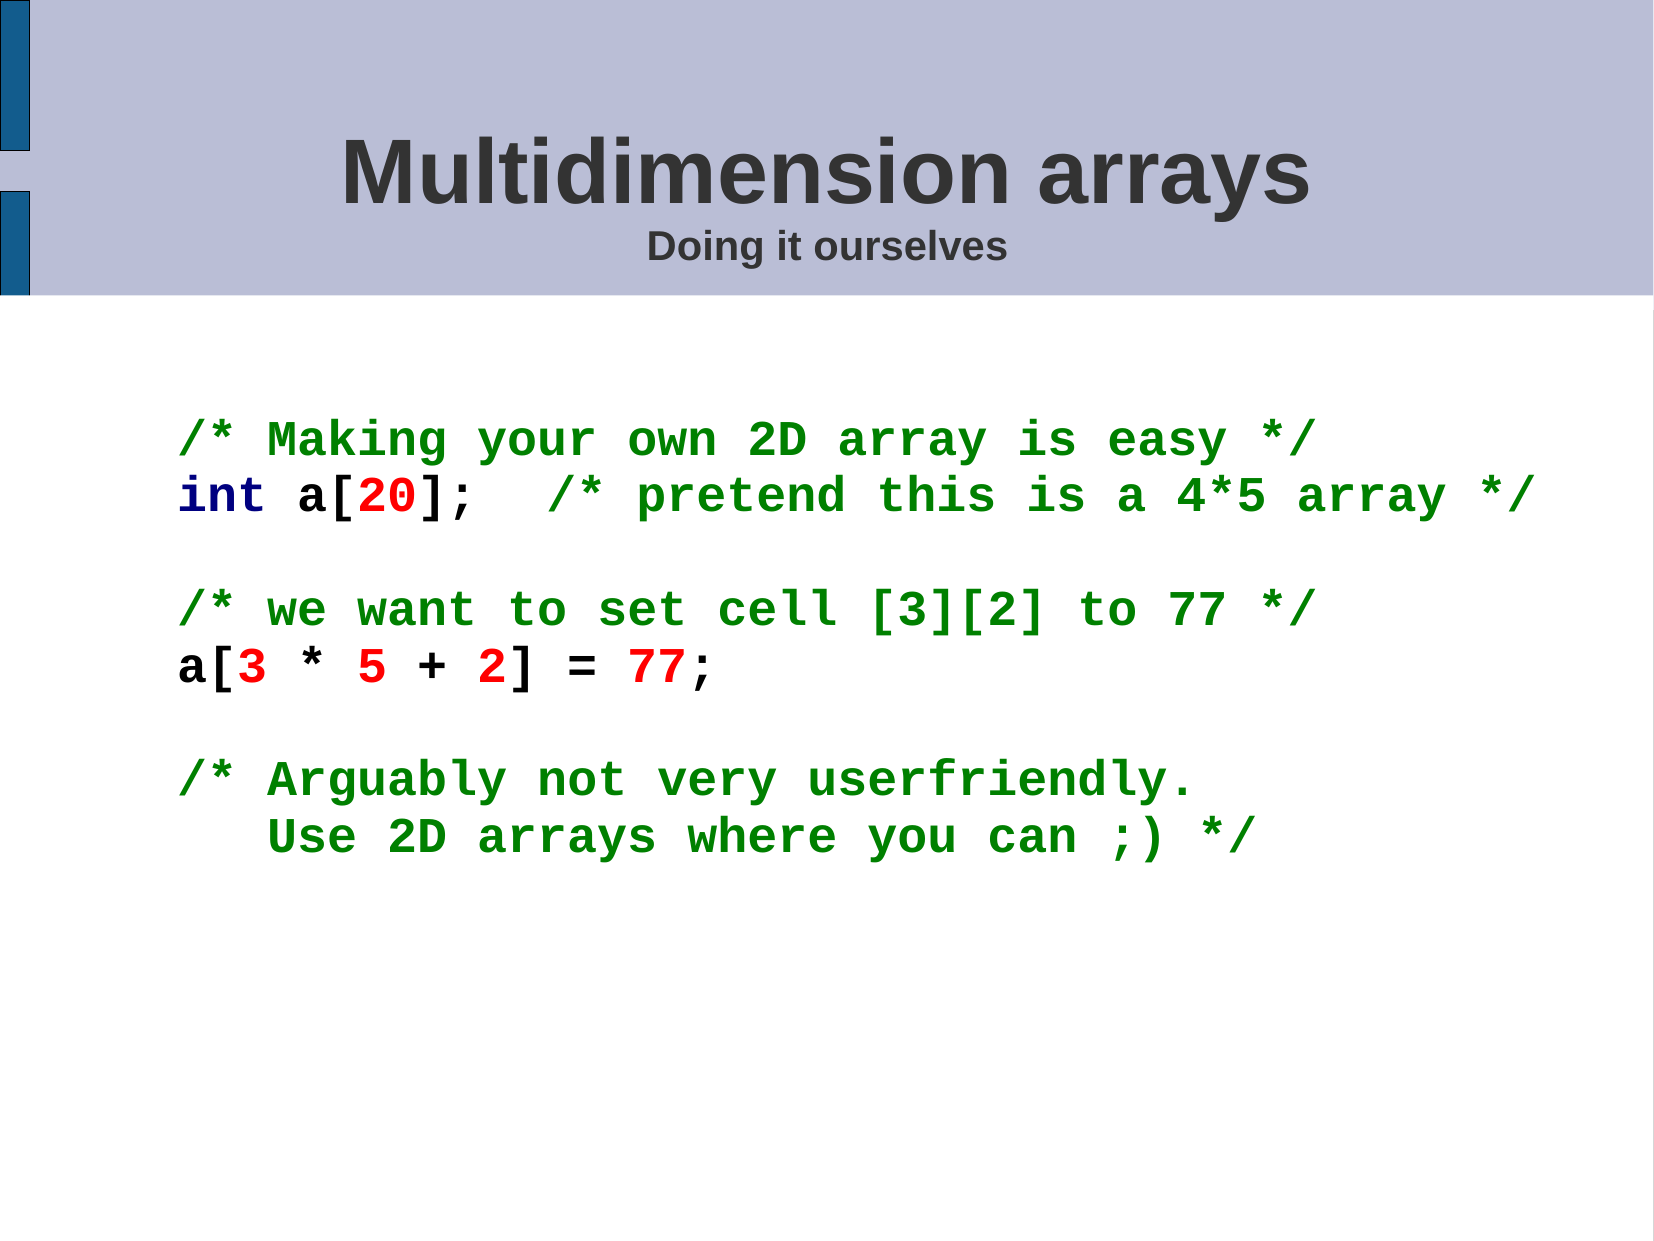

# Multidimension arrays Doing it ourselves
/* Making your own 2D array is easy */
int a[20]; 	/* pretend this is a 4*5 array */
/* we want to set cell [3][2] to 77 */
a[3 * 5 + 2] = 77;
/* Arguably not very userfriendly.
 Use 2D arrays where you can ;) */